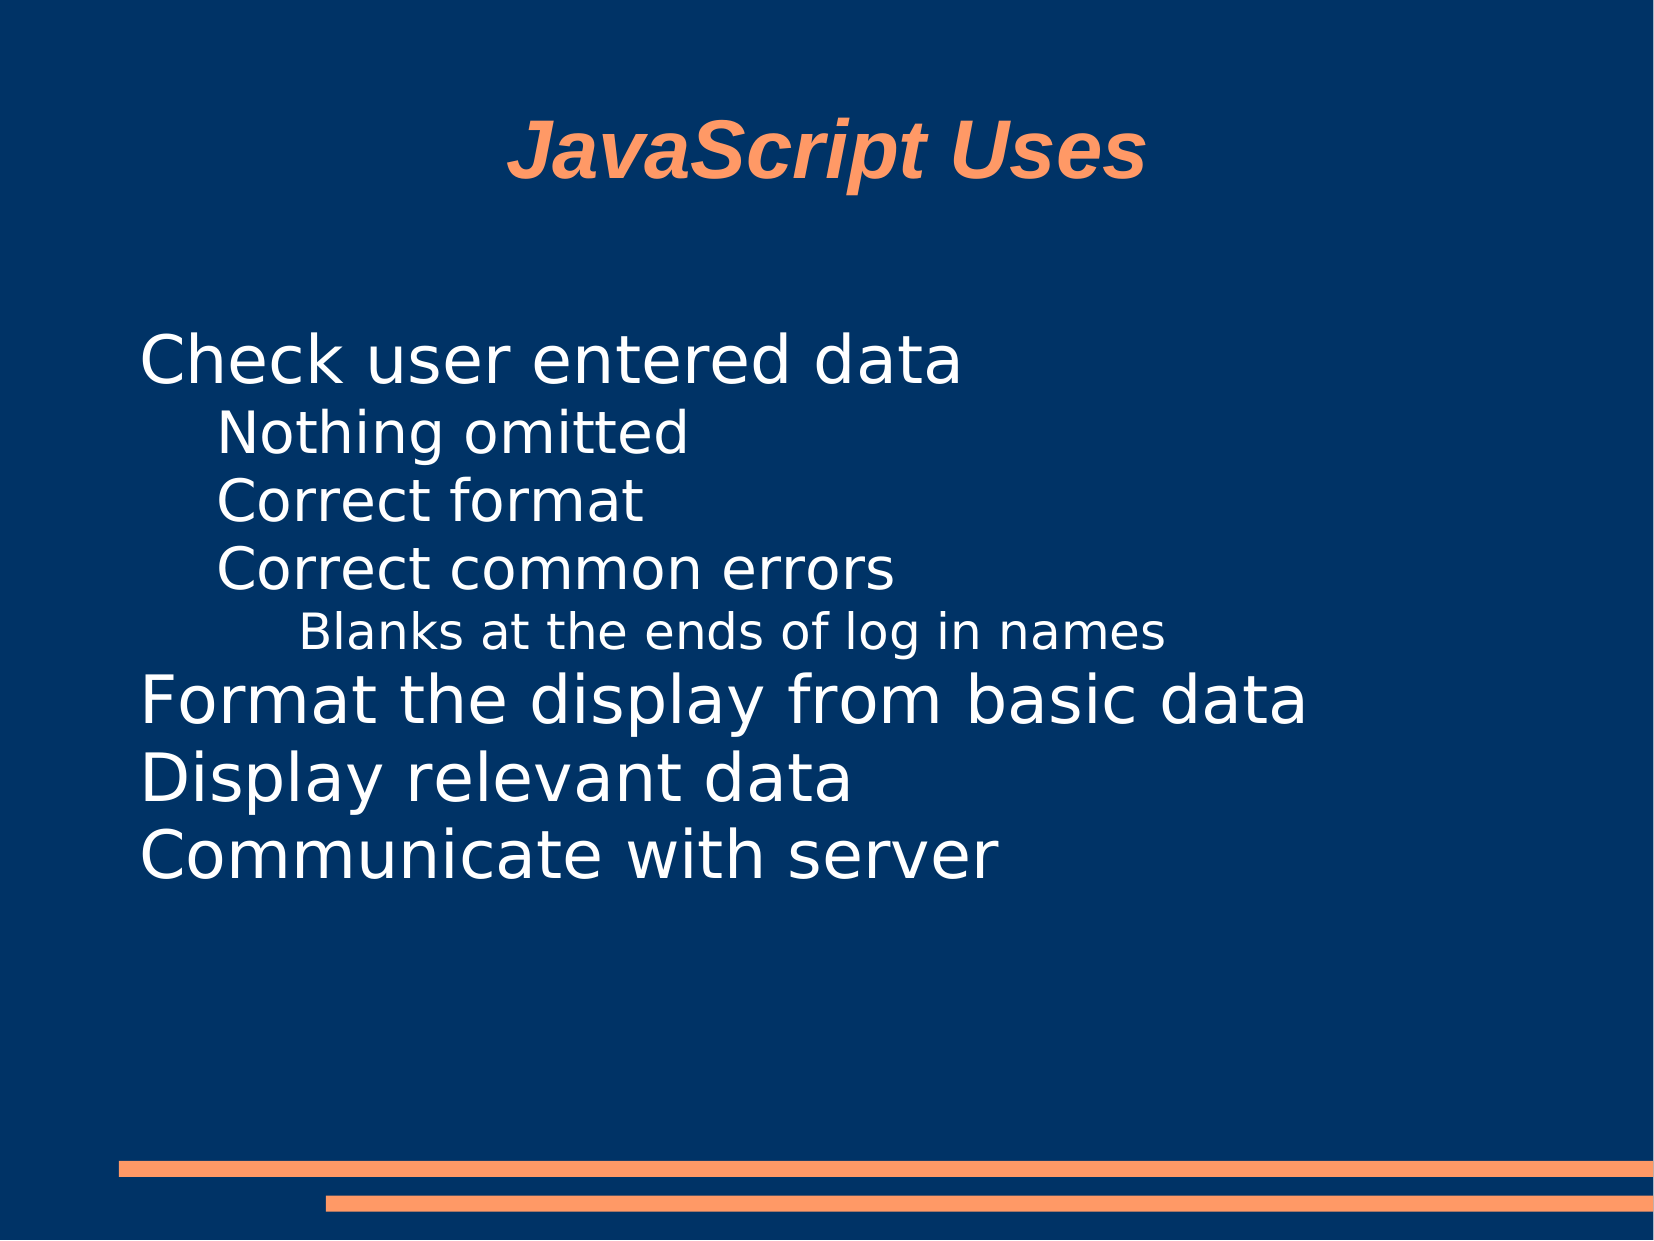

# JavaScript Uses
Check user entered data
Nothing omitted
Correct format
Correct common errors
Blanks at the ends of log in names
Format the display from basic data
Display relevant data
Communicate with server